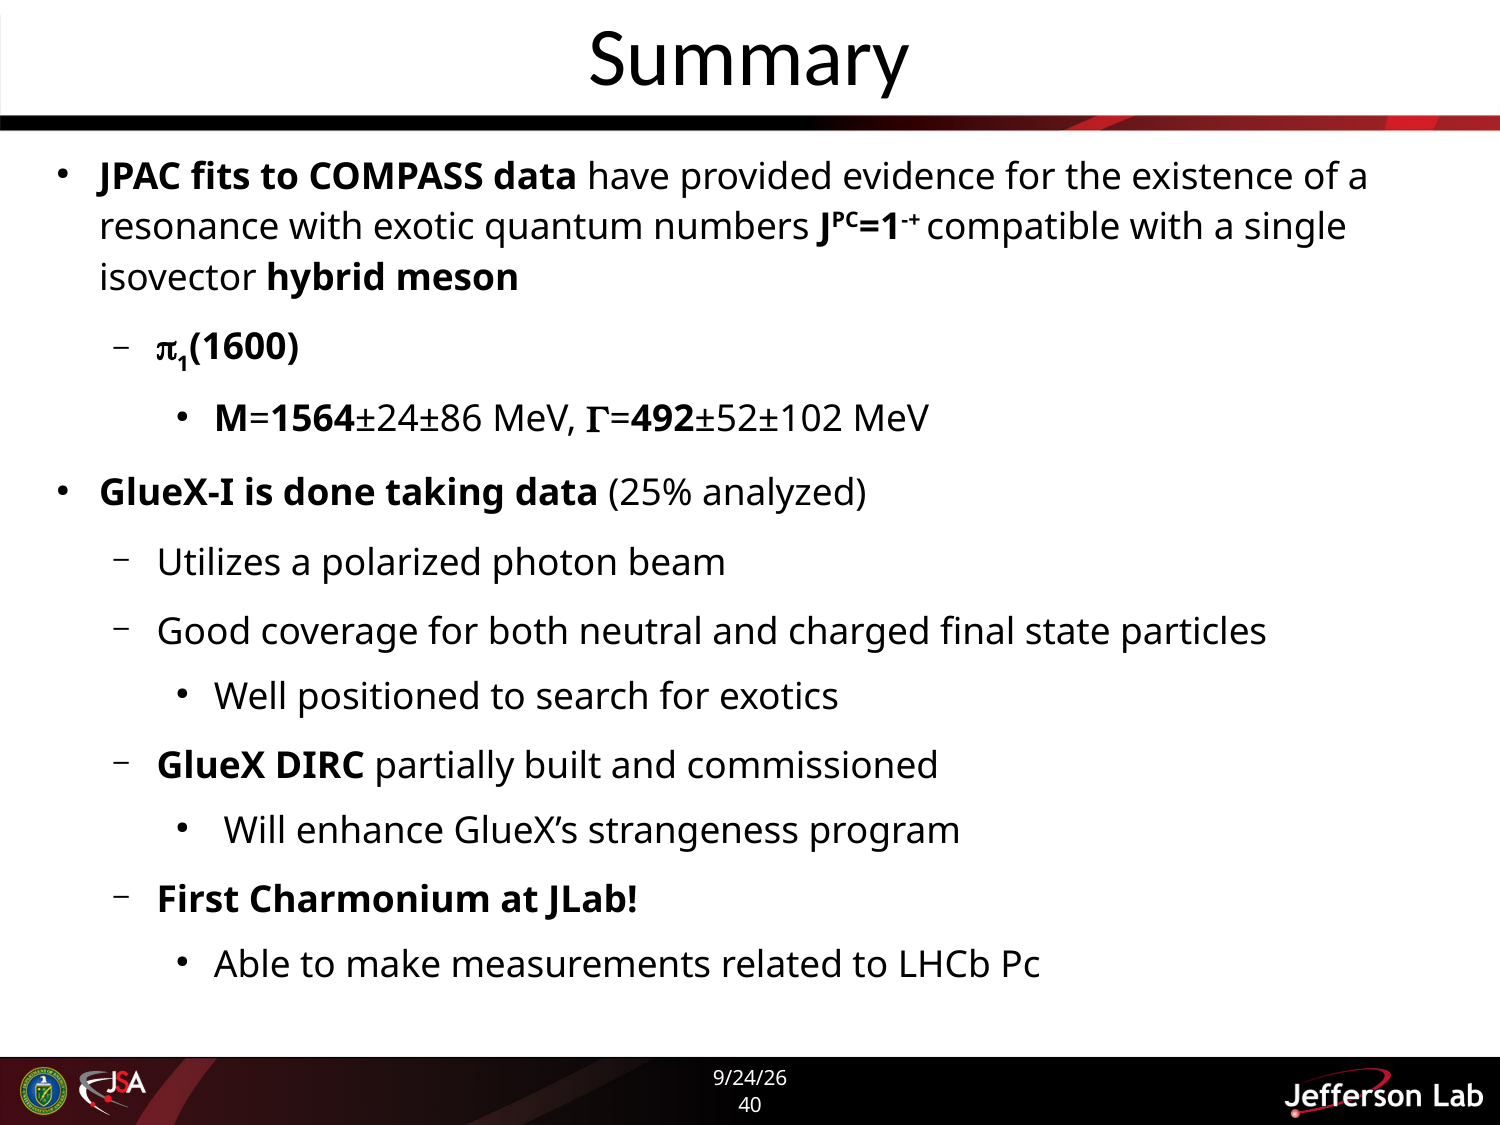

# Summary
JPAC fits to COMPASS data have provided evidence for the existence of a resonance with exotic quantum numbers JPC=1-+ compatible with a single isovector hybrid meson
p1(1600)
M=1564±24±86 MeV, G=492±52±102 MeV
GlueX-I is done taking data (25% analyzed)
Utilizes a polarized photon beam
Good coverage for both neutral and charged final state particles
Well positioned to search for exotics
GlueX DIRC partially built and commissioned
 Will enhance GlueX’s strangeness program
First Charmonium at JLab!
Able to make measurements related to LHCb Pc
40